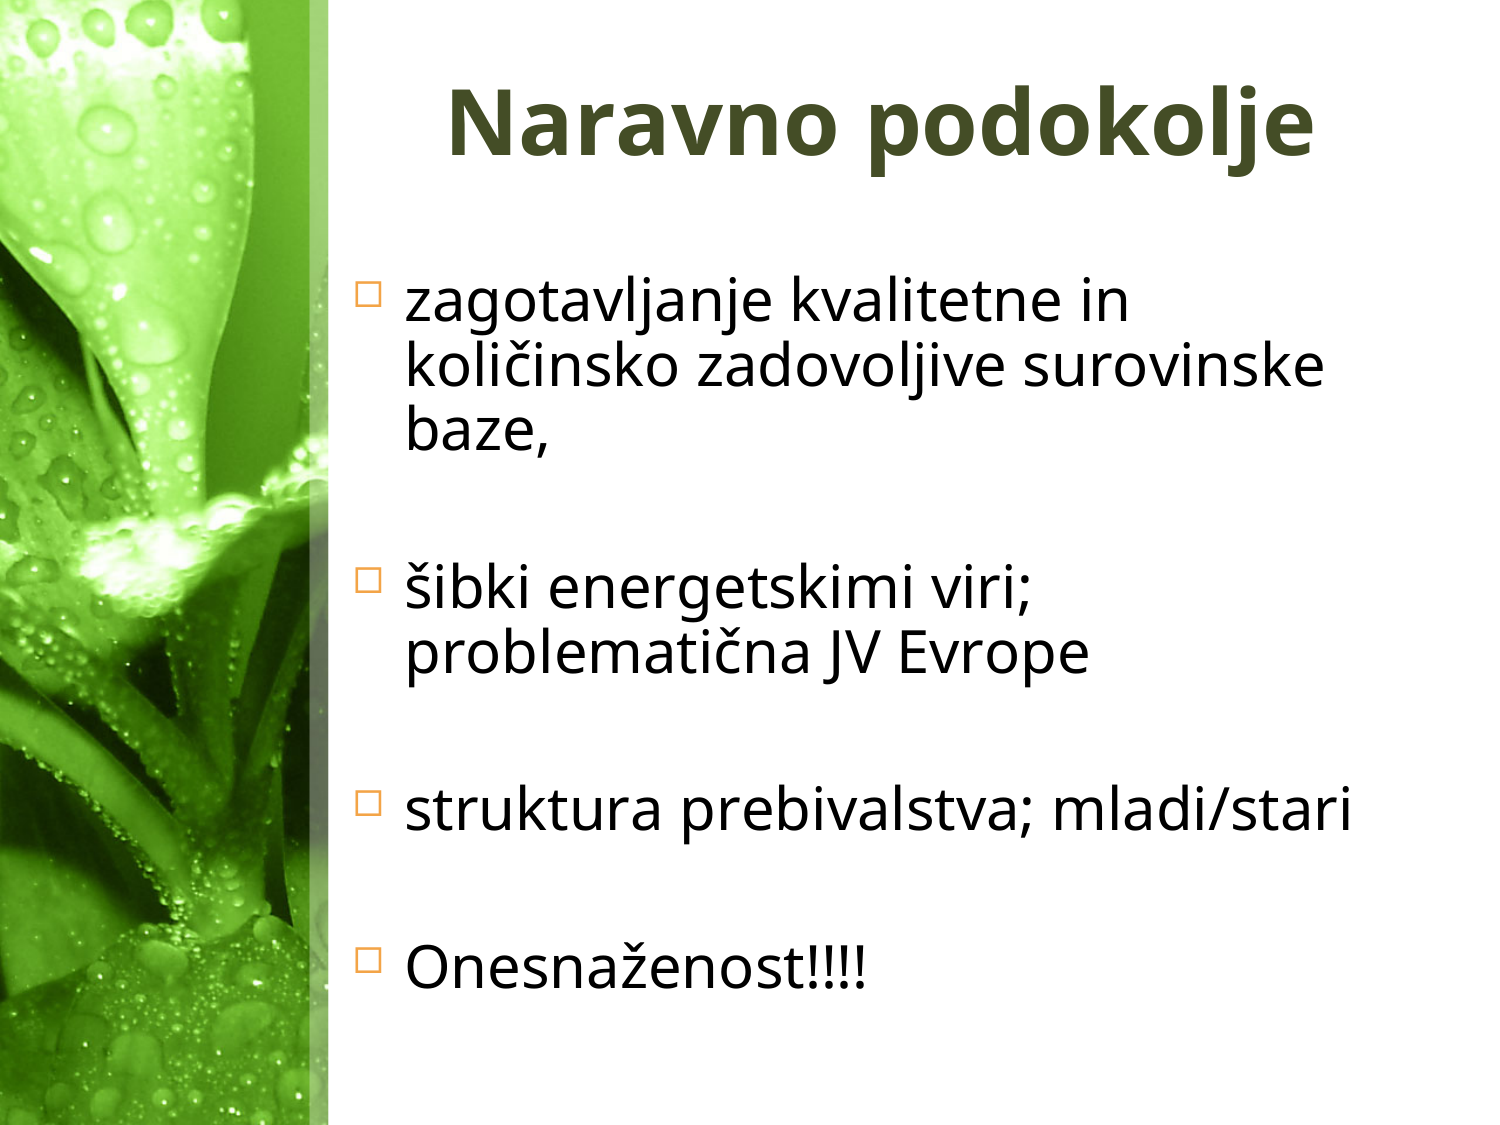

# Naravno podokolje
zagotavljanje kvalitetne in količinsko zadovoljive surovinske baze,
šibki energetskimi viri; problematična JV Evrope
struktura prebivalstva; mladi/stari
Onesnaženost!!!!